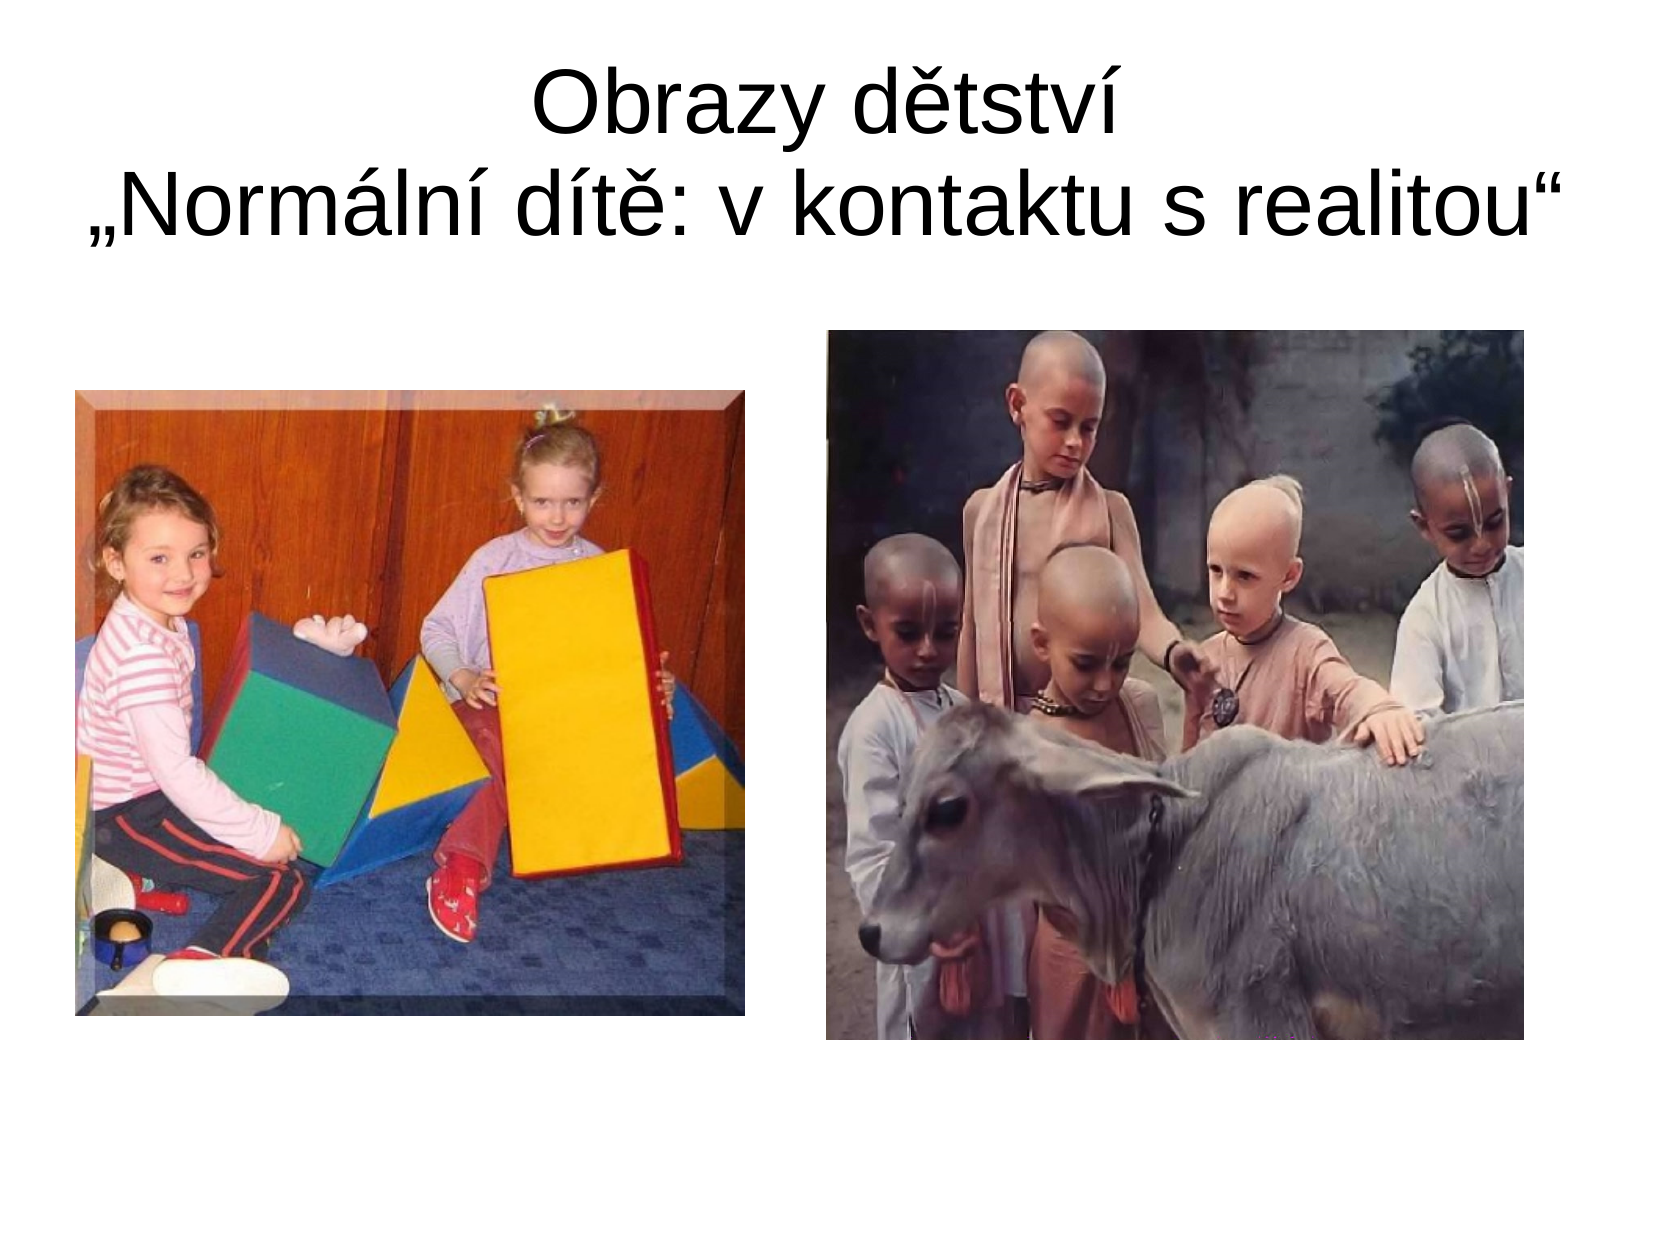

# Obrazy dětství „Normální dítě: v kontaktu s realitou“